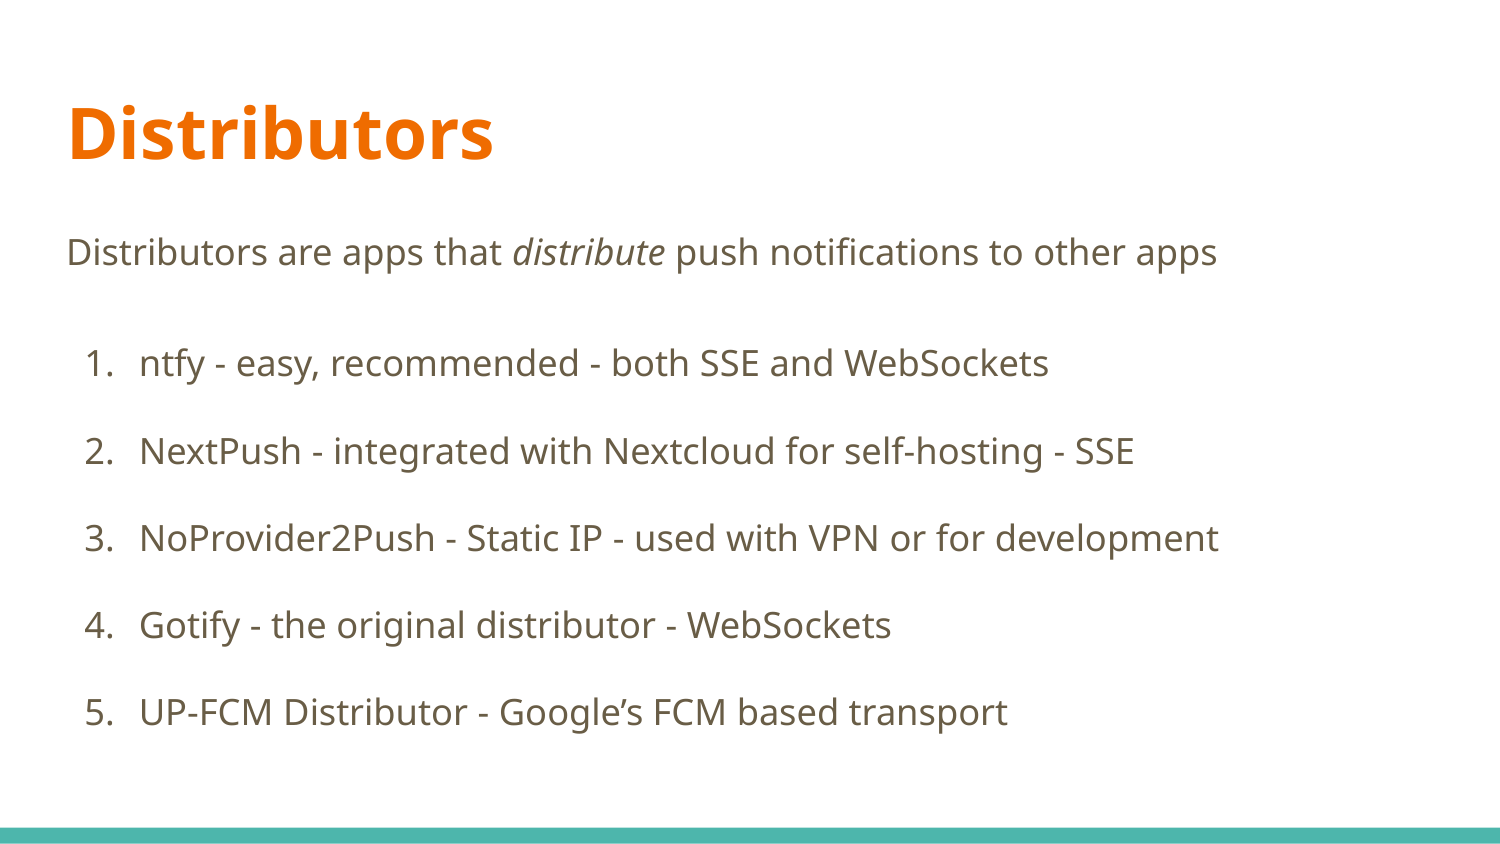

# Distributors
Distributors are apps that distribute push notifications to other apps
ntfy - easy, recommended - both SSE and WebSockets
NextPush - integrated with Nextcloud for self-hosting - SSE
NoProvider2Push - Static IP - used with VPN or for development
Gotify - the original distributor - WebSockets
UP-FCM Distributor - Google’s FCM based transport